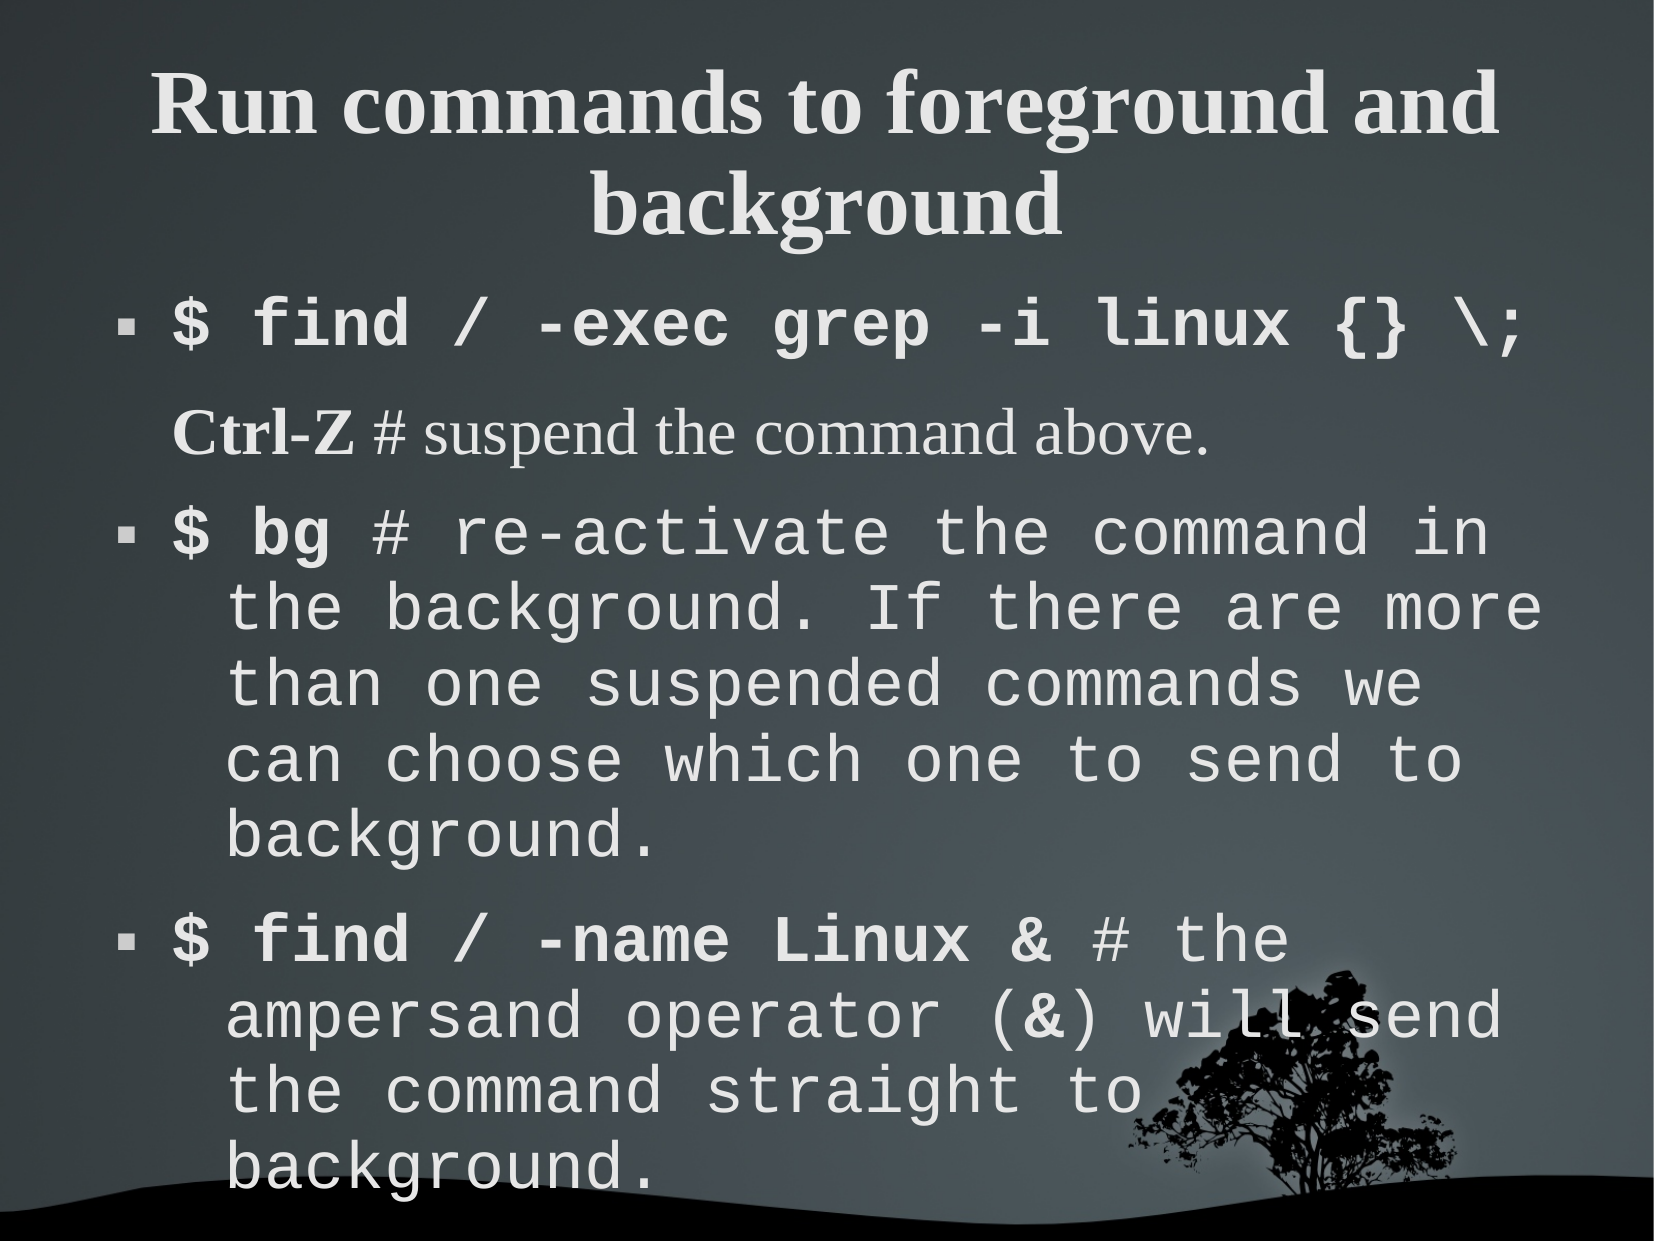

# Run commands to foreground and background
$ find / -exec grep -i linux {} \;
Ctrl-Z # suspend the command above.
$ bg # re-activate the command in the background. If there are more than one suspended commands we can choose which one to send to background.
$ find / -name Linux & # the ampersand operator (&) will send the command straight to background.